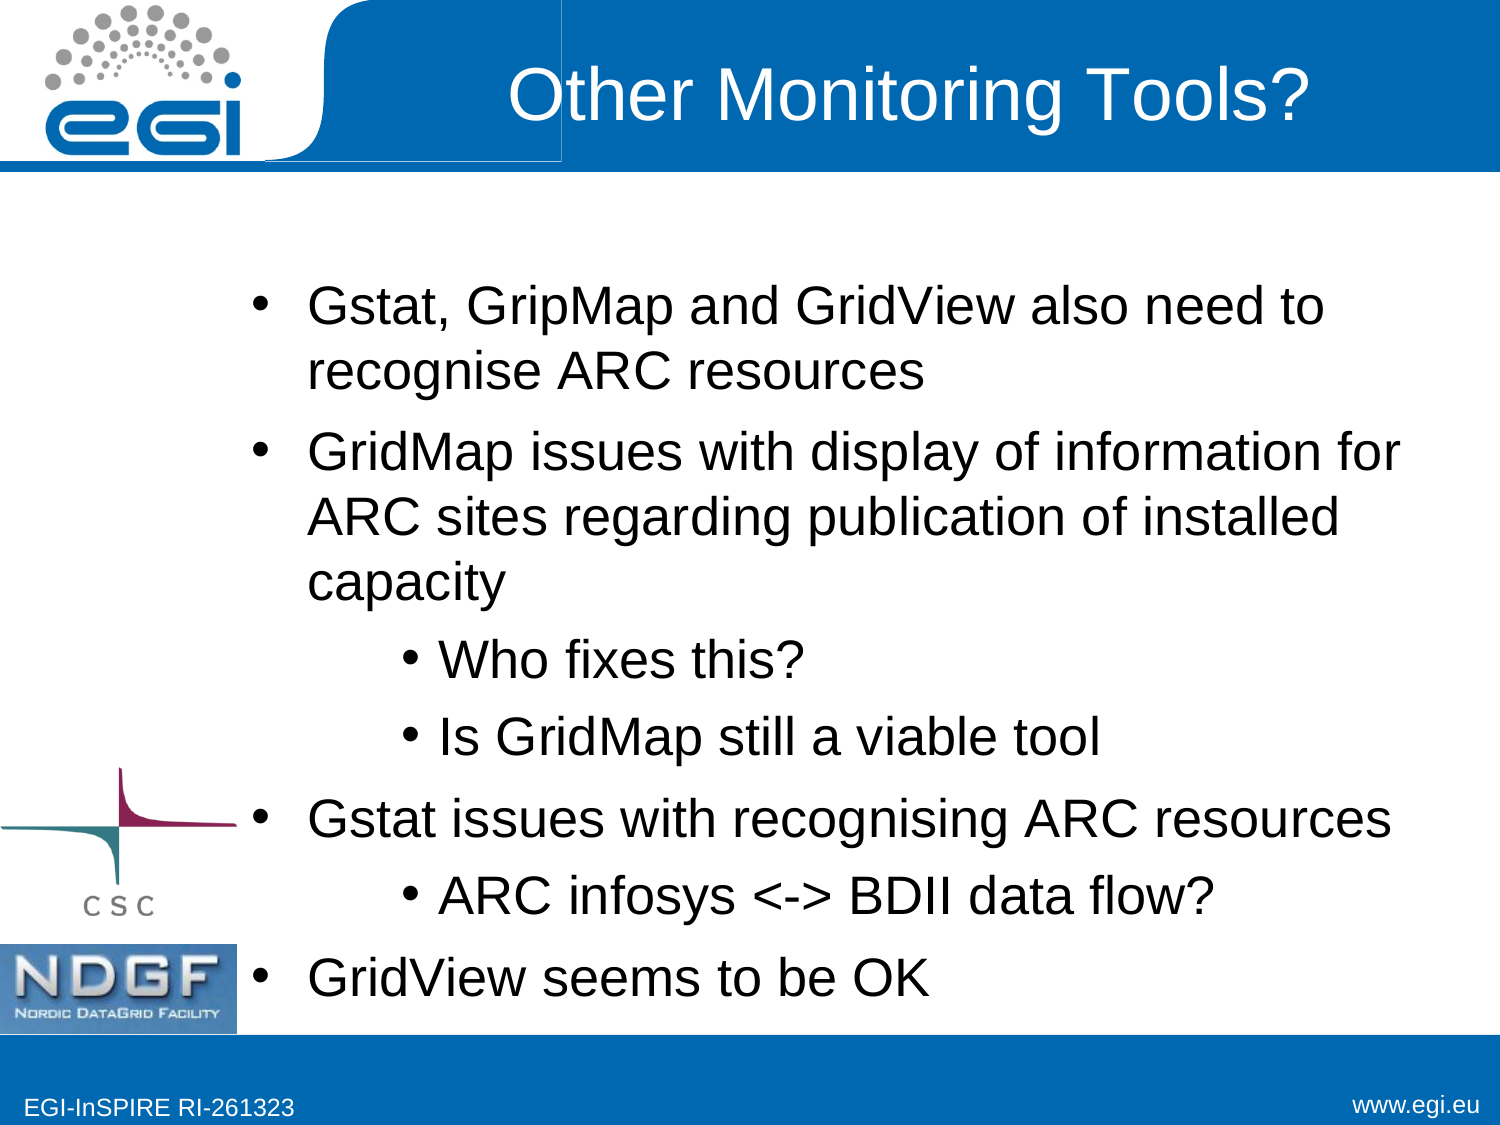

# Other Monitoring Tools?
Gstat, GripMap and GridView also need to recognise ARC resources
GridMap issues with display of information for ARC sites regarding publication of installed capacity
Who fixes this?
Is GridMap still a viable tool
Gstat issues with recognising ARC resources
ARC infosys <-> BDII data flow?
GridView seems to be OK